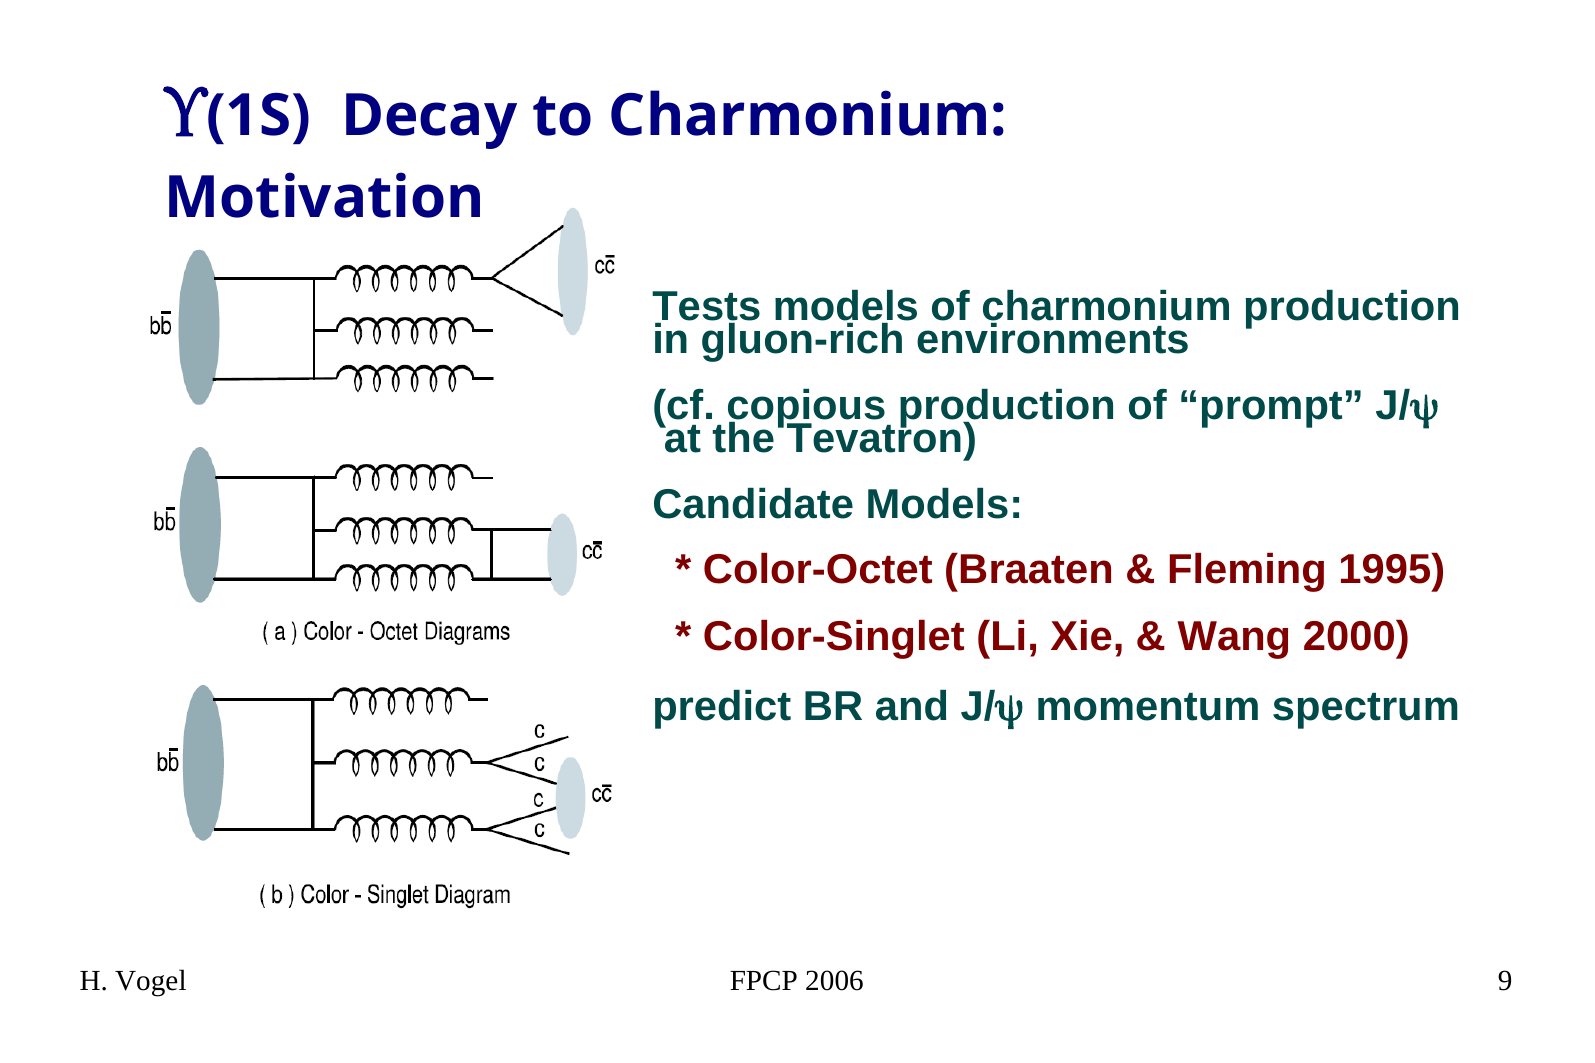

(1S) Decay to Charmonium: Motivation
Tests models of charmonium production
in gluon-rich environments
(cf. copious production of “prompt” J/
 at the Tevatron)
Candidate Models:
 * Color-Octet (Braaten & Fleming 1995)
 * Color-Singlet (Li, Xie, & Wang 2000)
predict BR and J/ momentum spectrum
H. Vogel
FPCP 2006
9